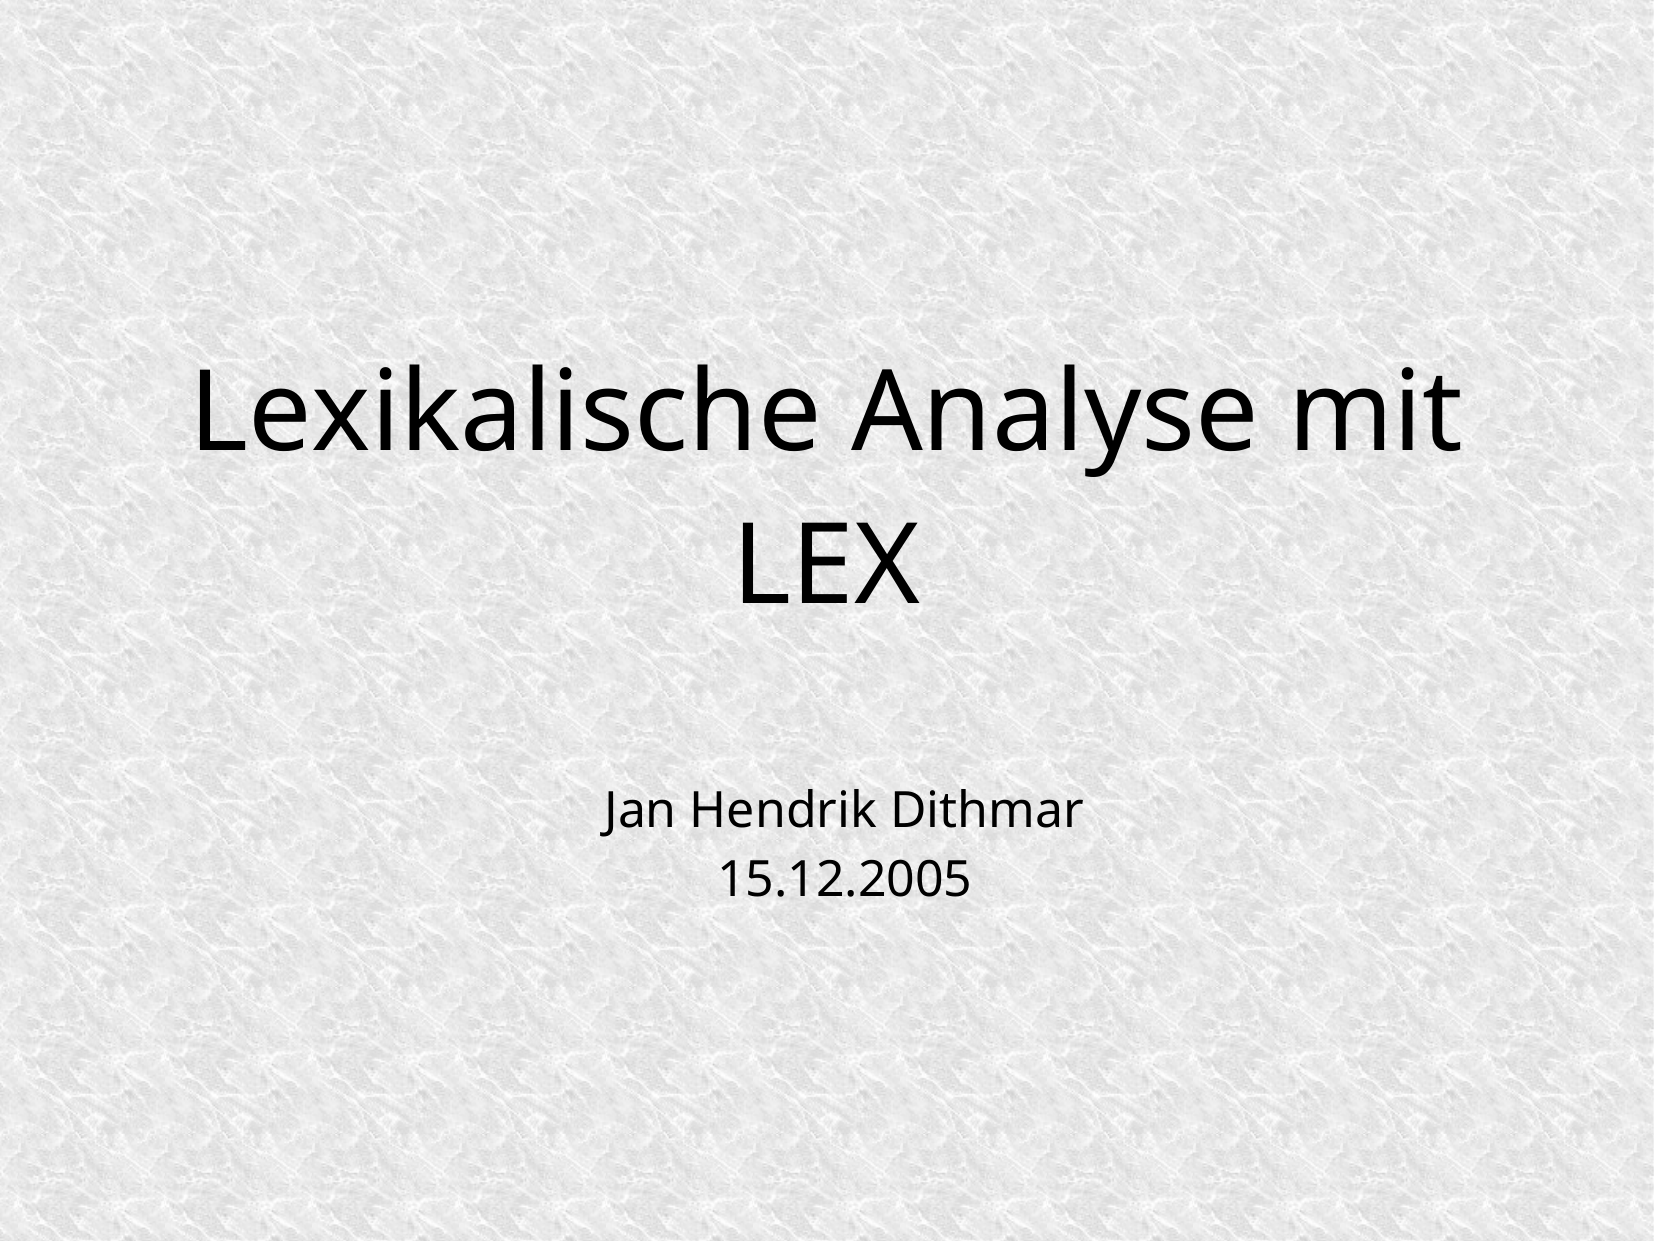

# Lexikalische Analyse mit LEX
Jan Hendrik Dithmar
15.12.2005